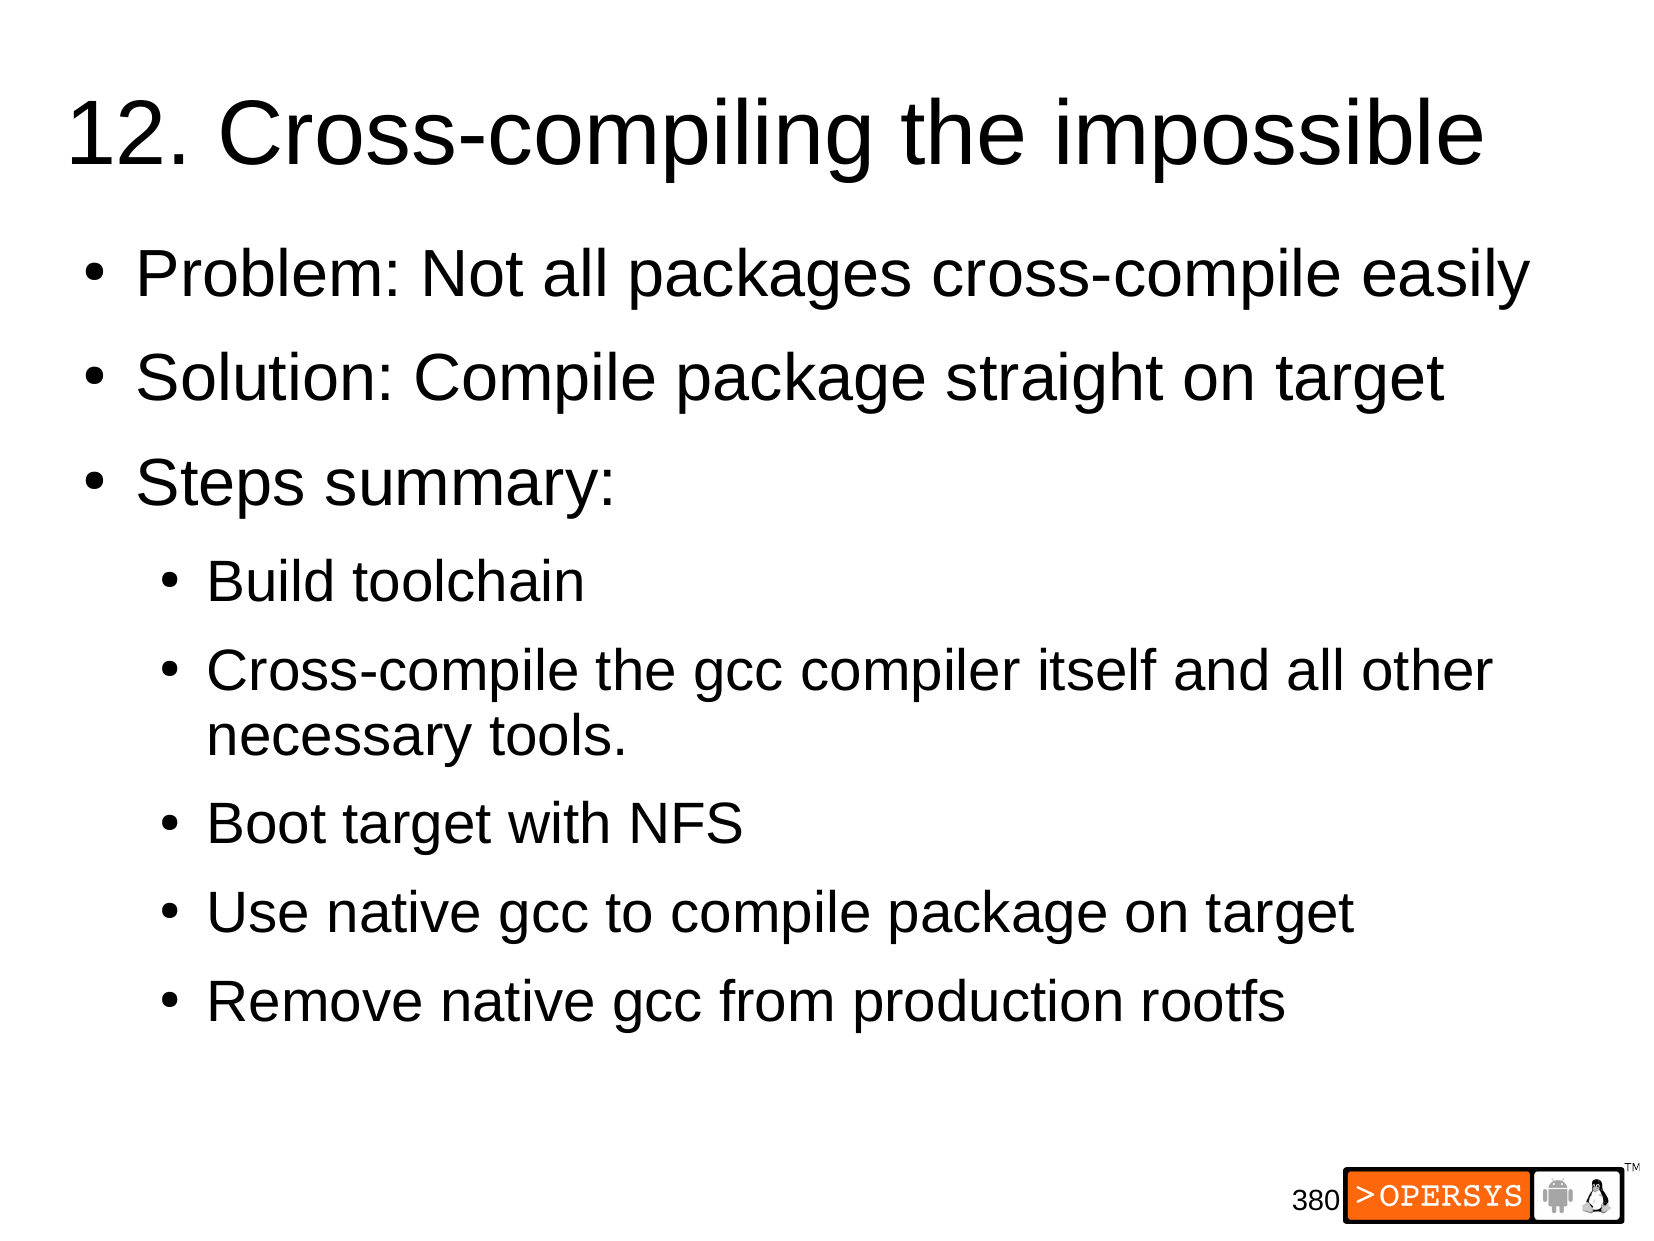

# 12. Cross-compiling the impossible
Problem: Not all packages cross-compile easily
Solution: Compile package straight on target
Steps summary:
Build toolchain
Cross-compile the gcc compiler itself and all other necessary tools.
Boot target with NFS
Use native gcc to compile package on target
Remove native gcc from production rootfs